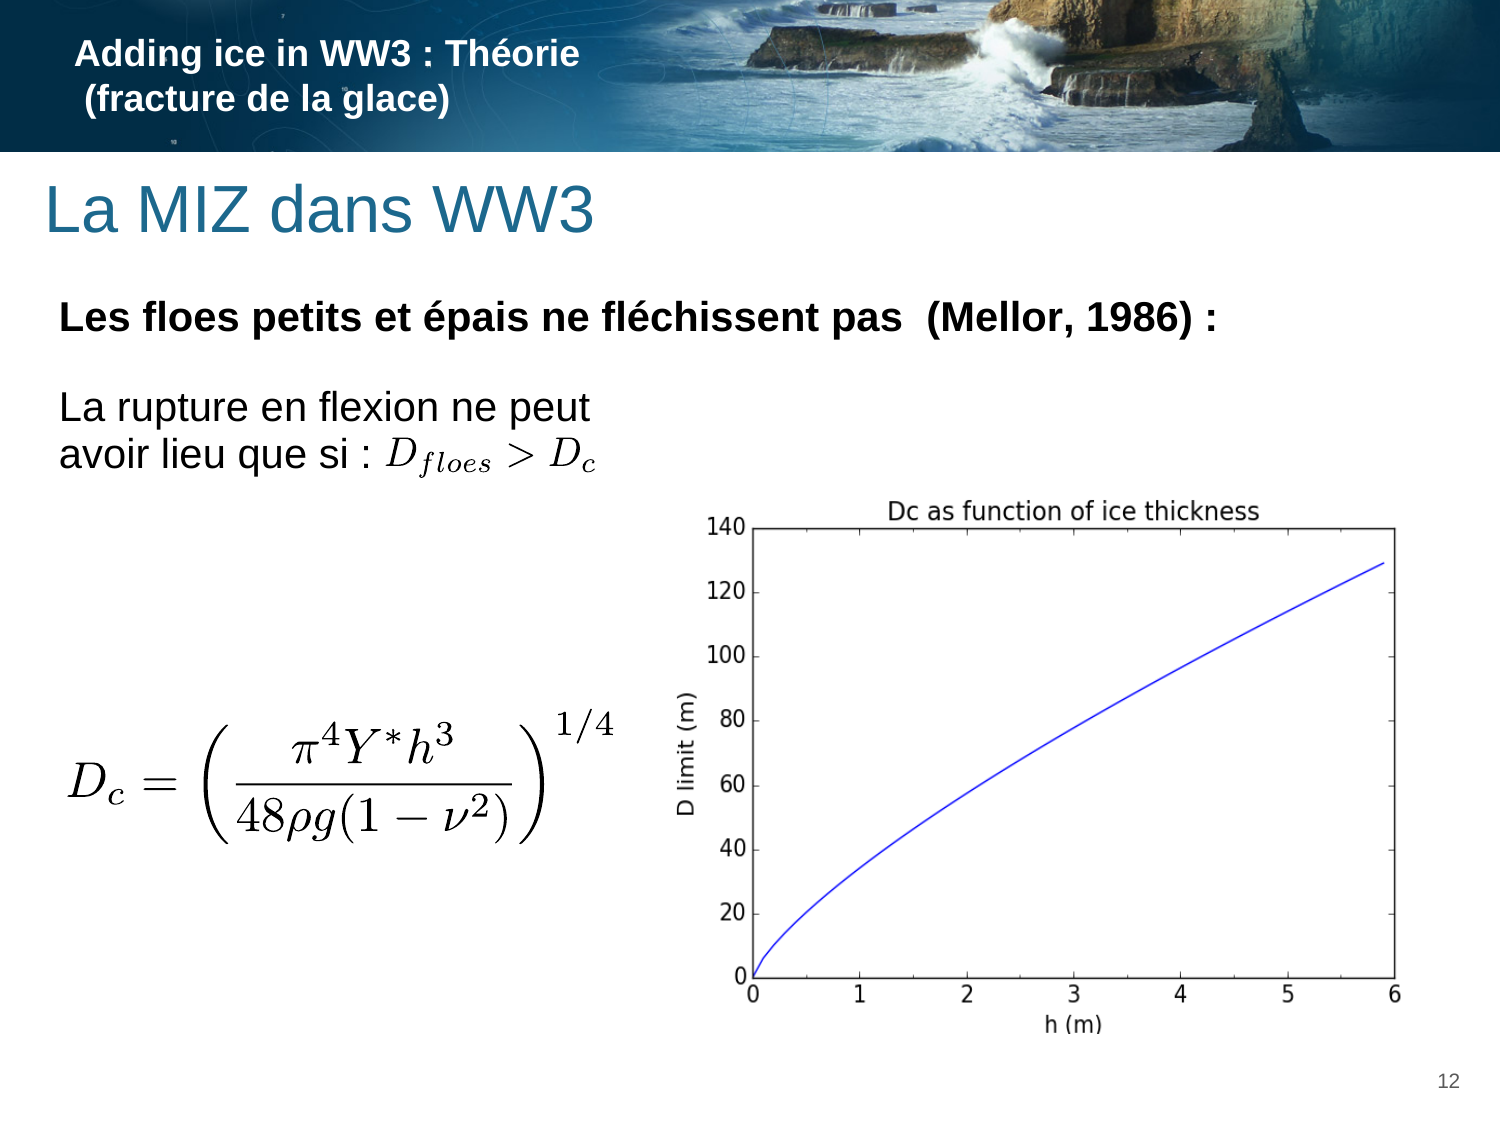

Adding ice in WW3 : Théorie
 (fracture de la glace)
# La MIZ dans WW3
Les floes petits et épais ne fléchissent pas (Mellor, 1986) :
La rupture en flexion ne peut
avoir lieu que si :
12